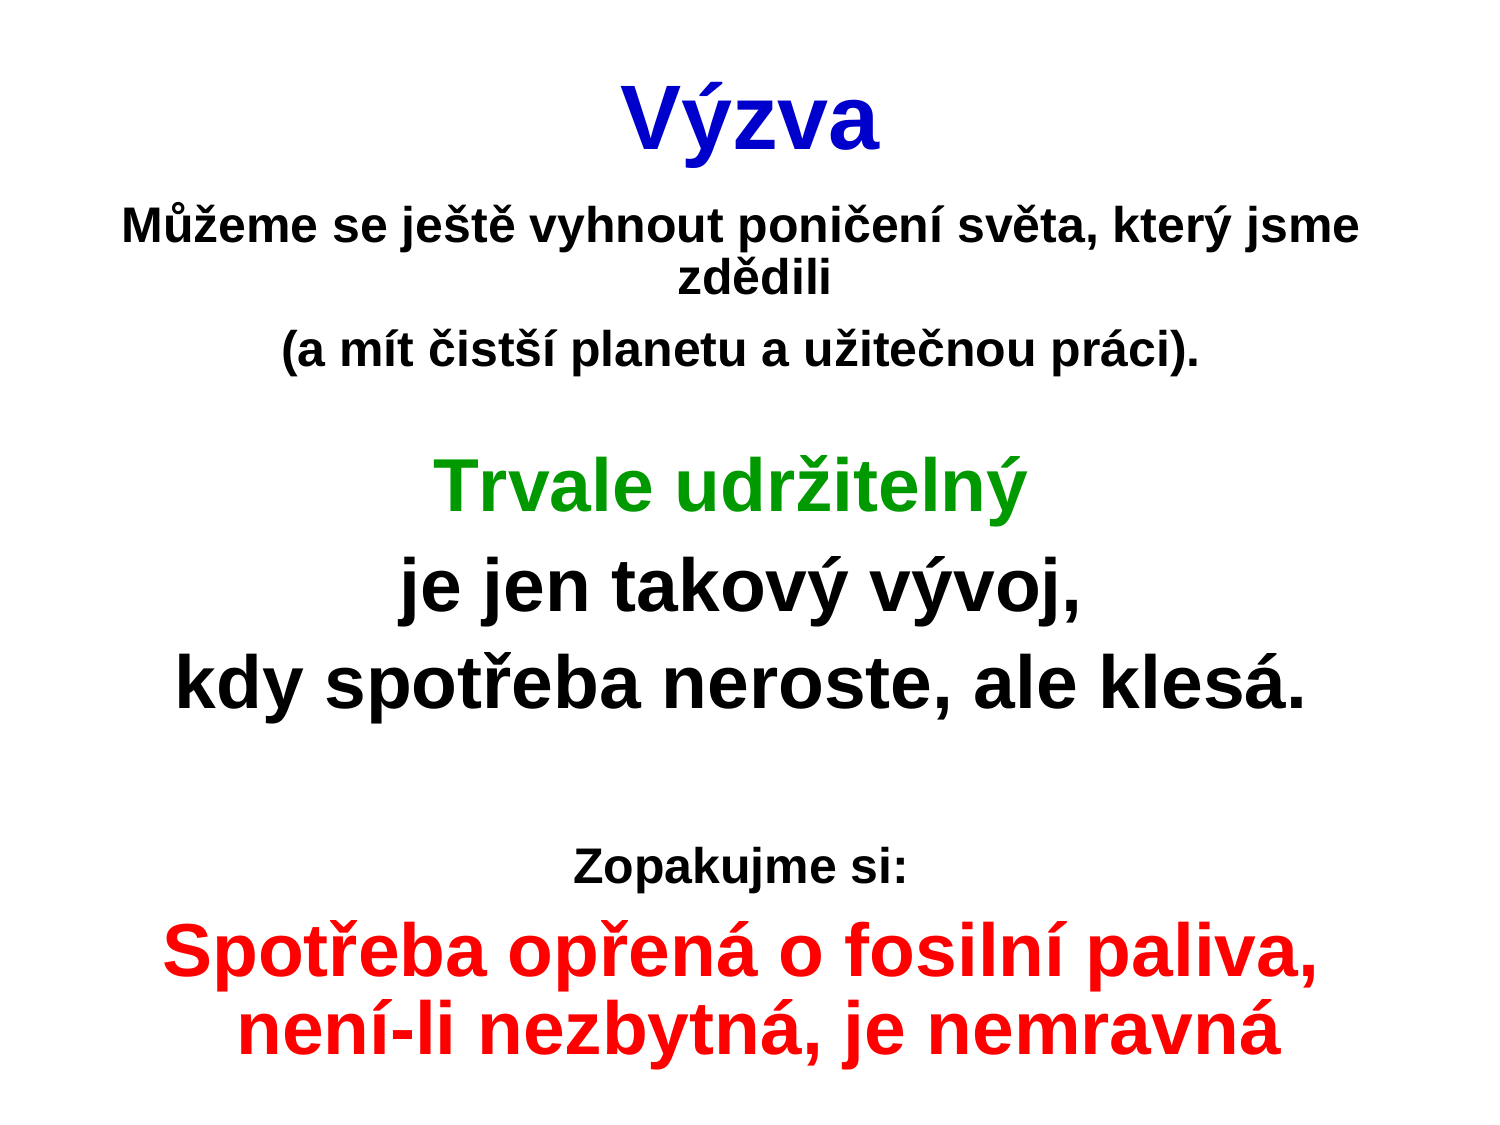

# Výzva
Můžeme se ještě vyhnout poničení světa, který jsme zdědili
(a mít čistší planetu a užitečnou práci).
‏Trvale udržitelný
je jen takový vývoj,
kdy spotřeba neroste, ale klesá.
Zopakujme si:
Spotřeba opřená o fosilní paliva, není-li nezbytná, je nemravná